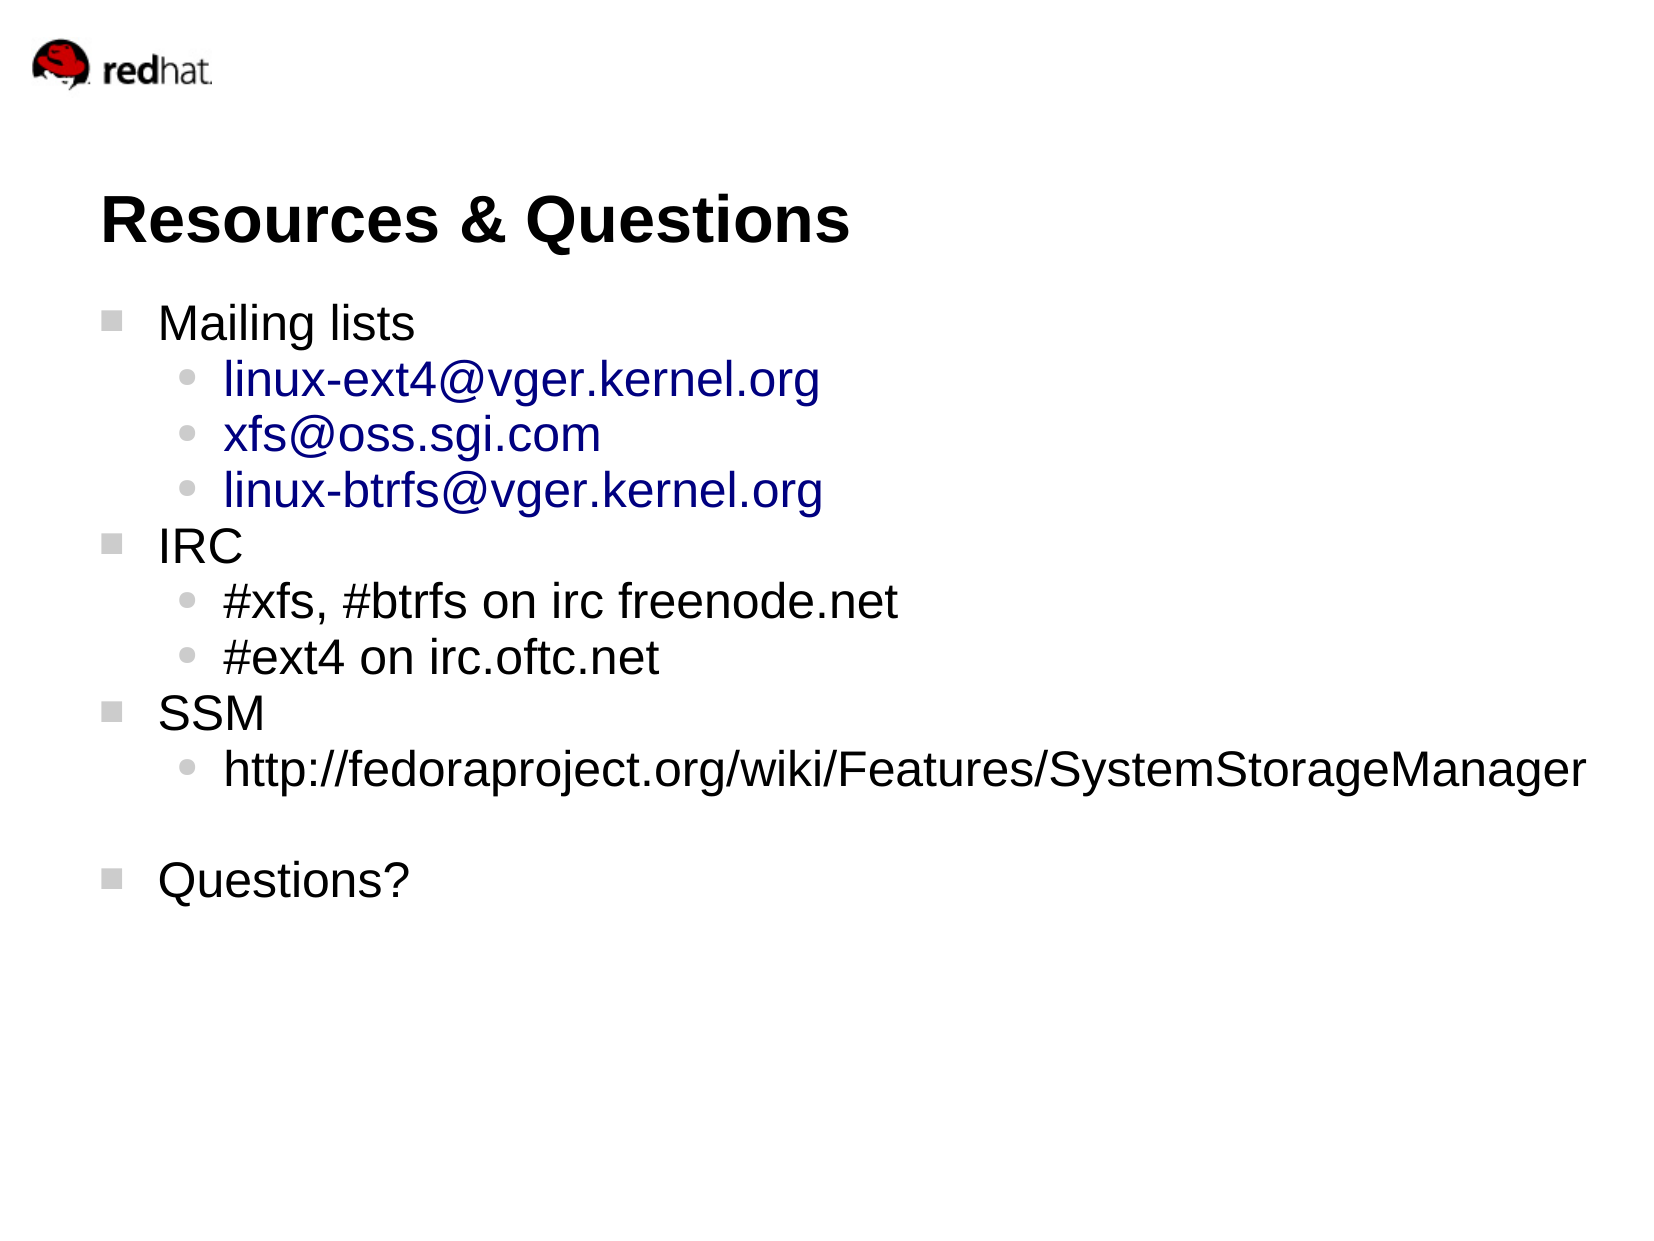

# Resources & Questions
Mailing lists
	linux-ext4@vger.kernel.org
xfs@oss.sgi.com
linux-btrfs@vger.kernel.org
IRC
#xfs, #btrfs on irc freenode.net
#ext4 on irc.oftc.net
SSM
http://fedoraproject.org/wiki/Features/SystemStorageManager
Questions?